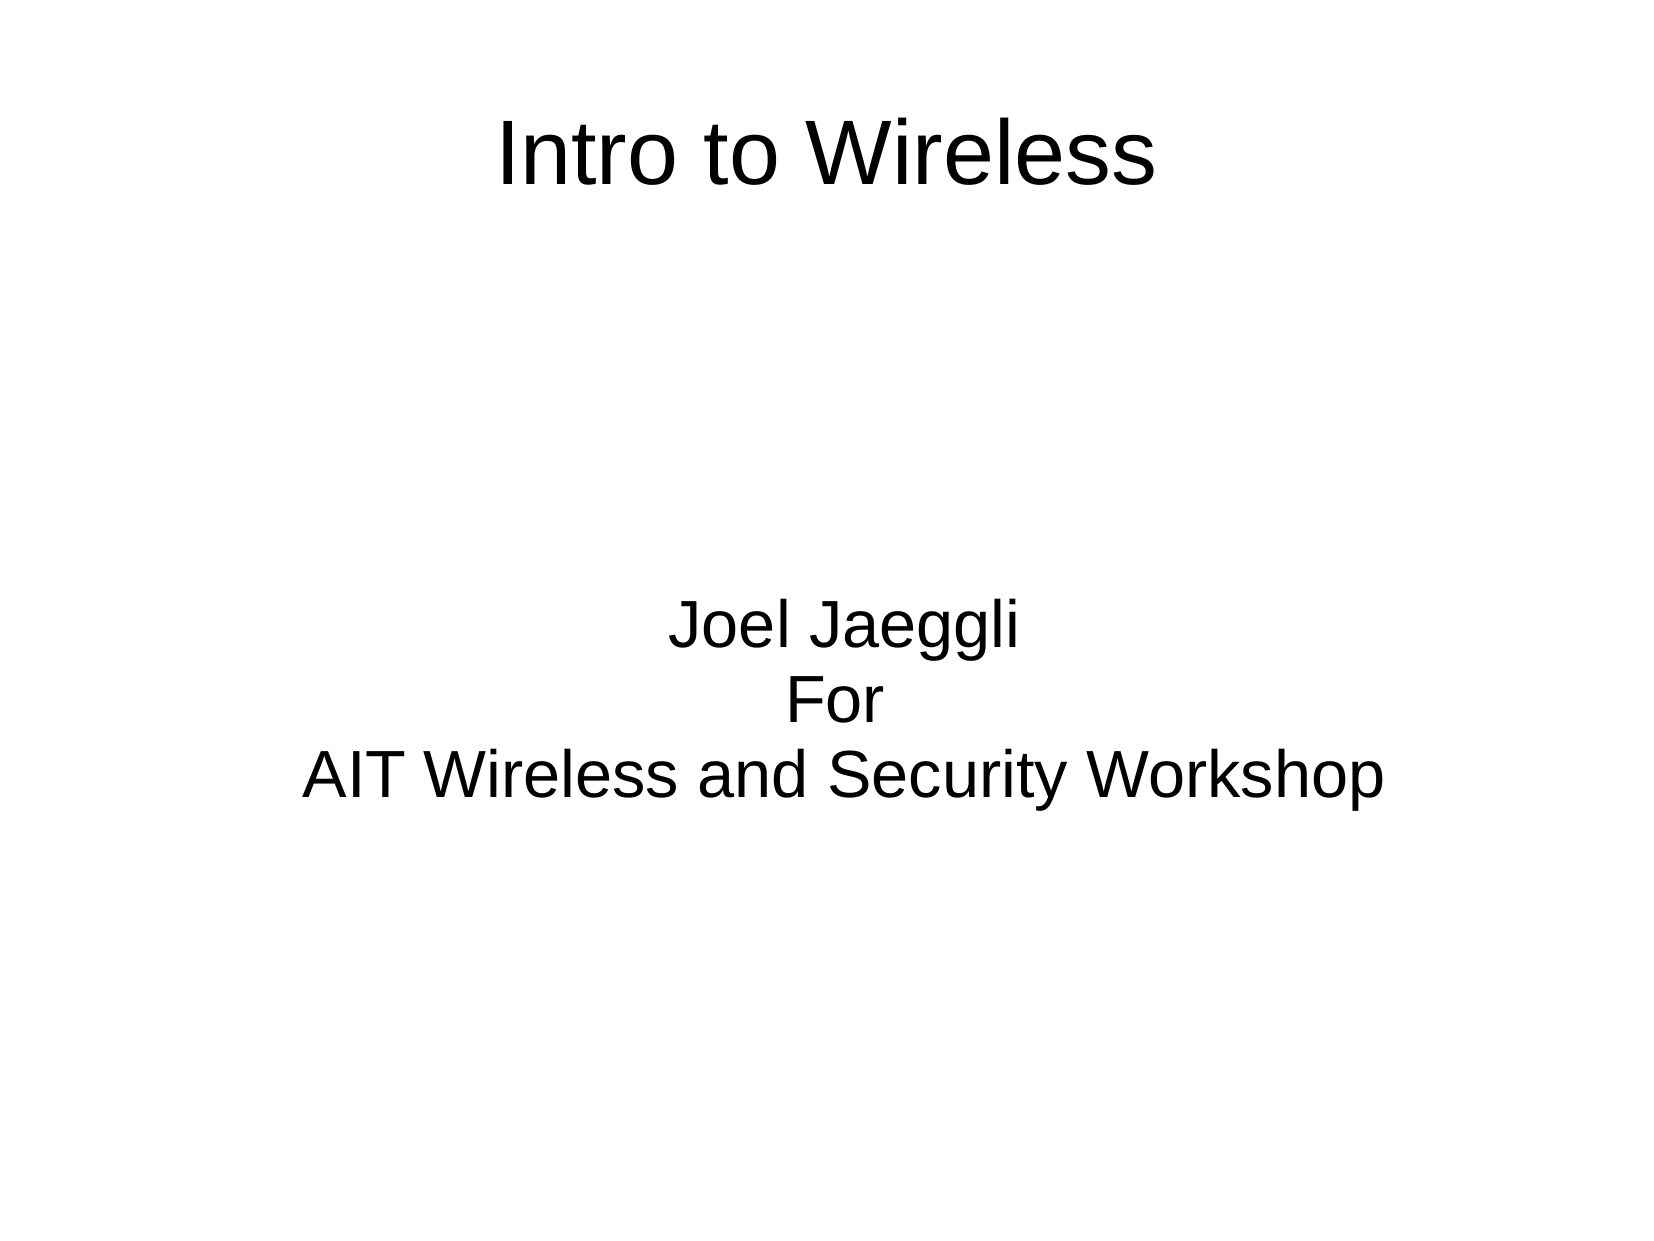

# Intro to Wireless
Joel Jaeggli
For
AIT Wireless and Security Workshop